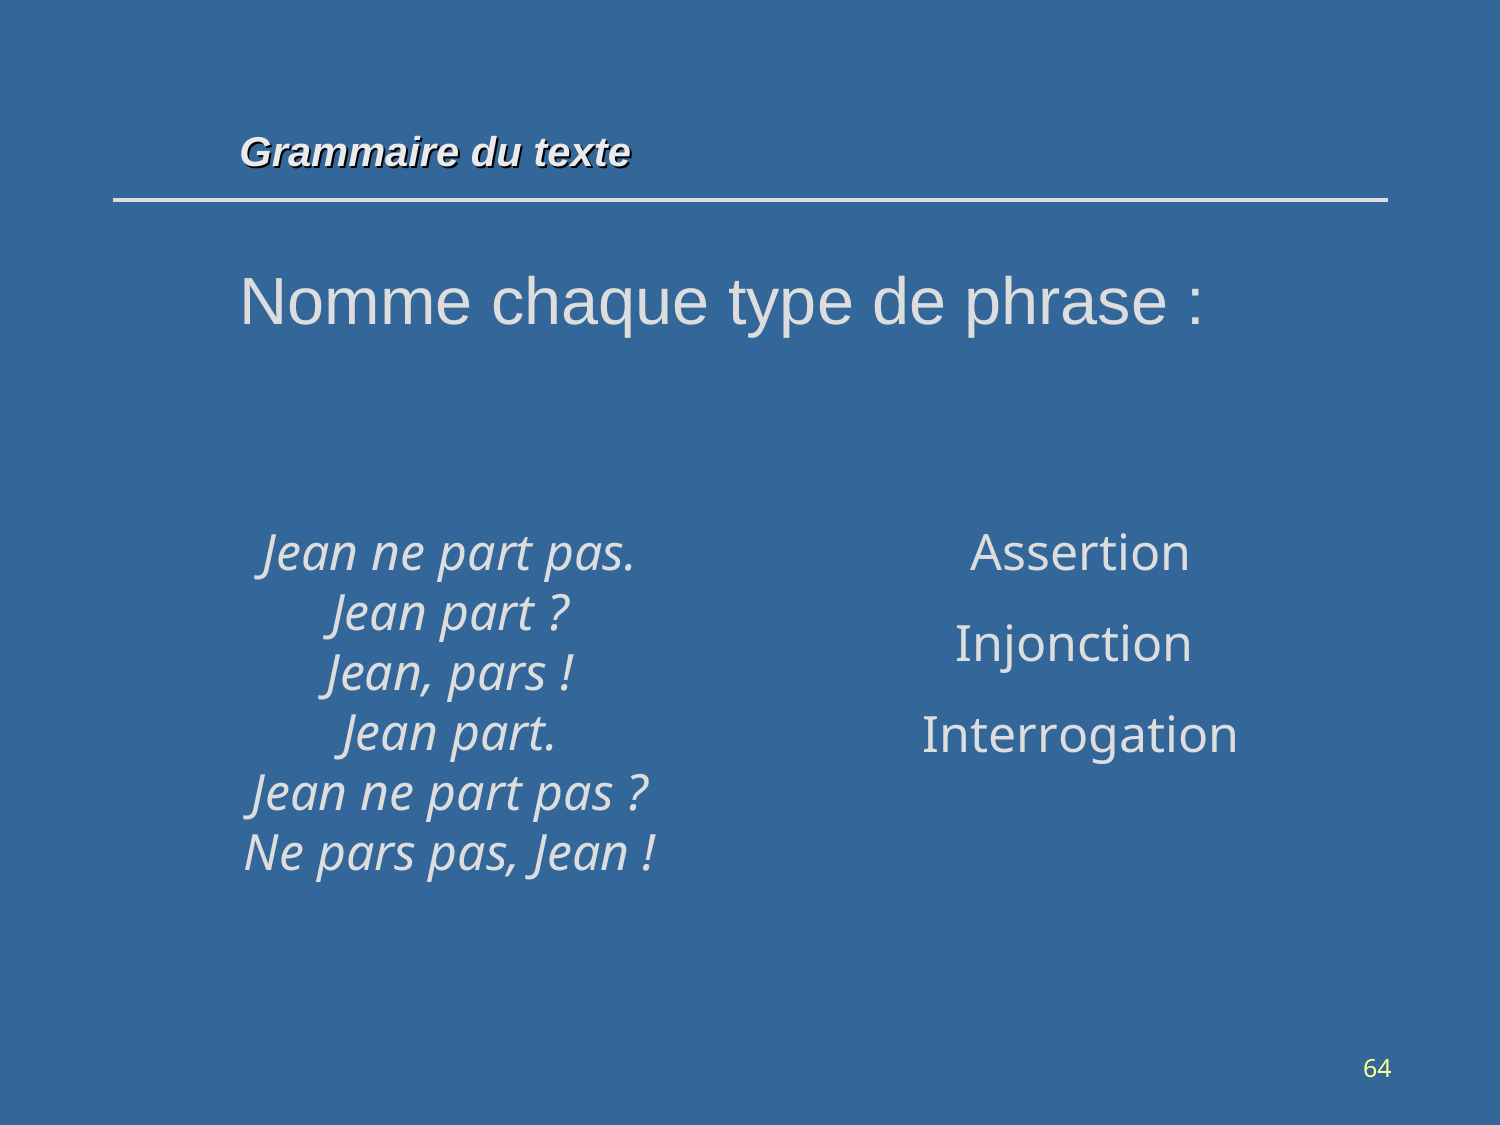

Grammaire du texte
Nomme chaque type de phrase :
Jean ne part pas.
Jean part ?
Jean, pars !
Jean part.
Jean ne part pas ?
Ne pars pas, Jean !
Assertion
Injonction
Interrogation
64